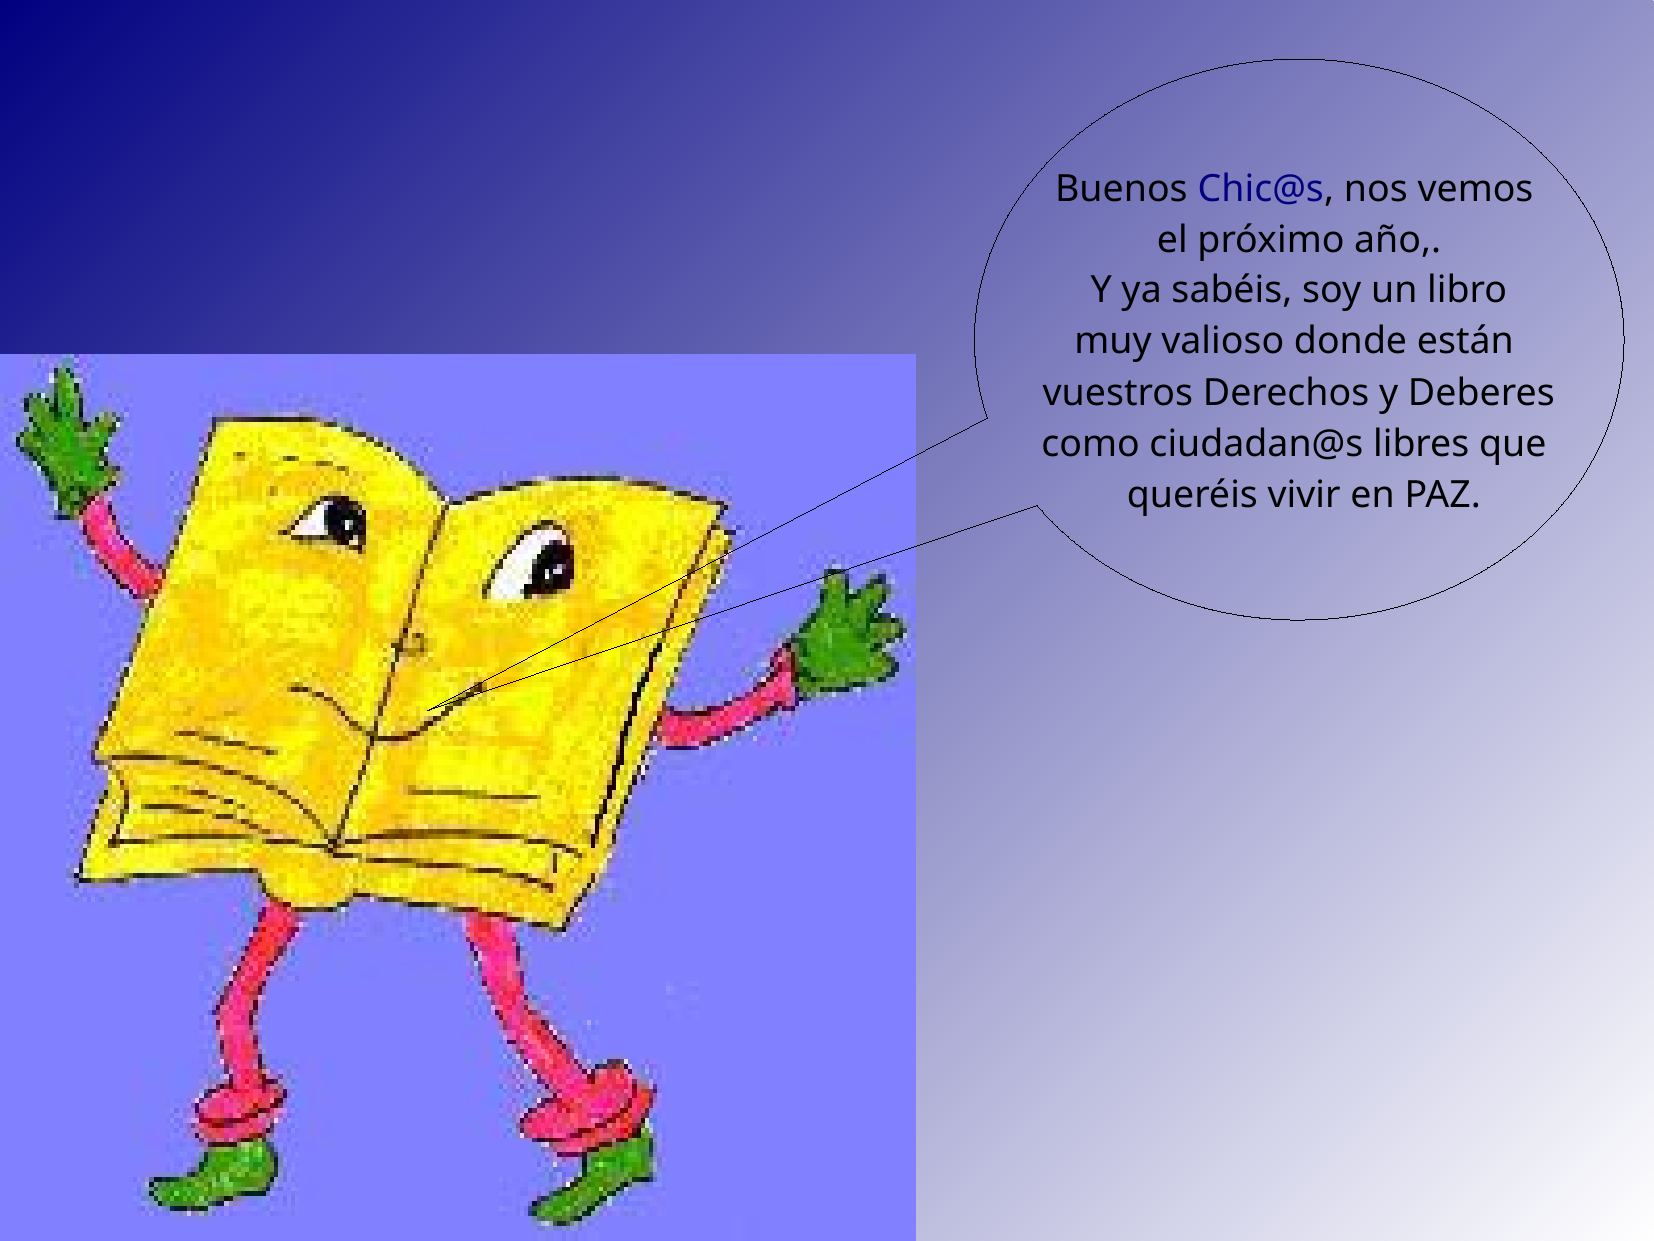

Buenos Chic@s, nos vemos
el próximo año,.
Y ya sabéis, soy un libro
muy valioso donde están
vuestros Derechos y Deberes
como ciudadan@s libres que
 queréis vivir en PAZ.